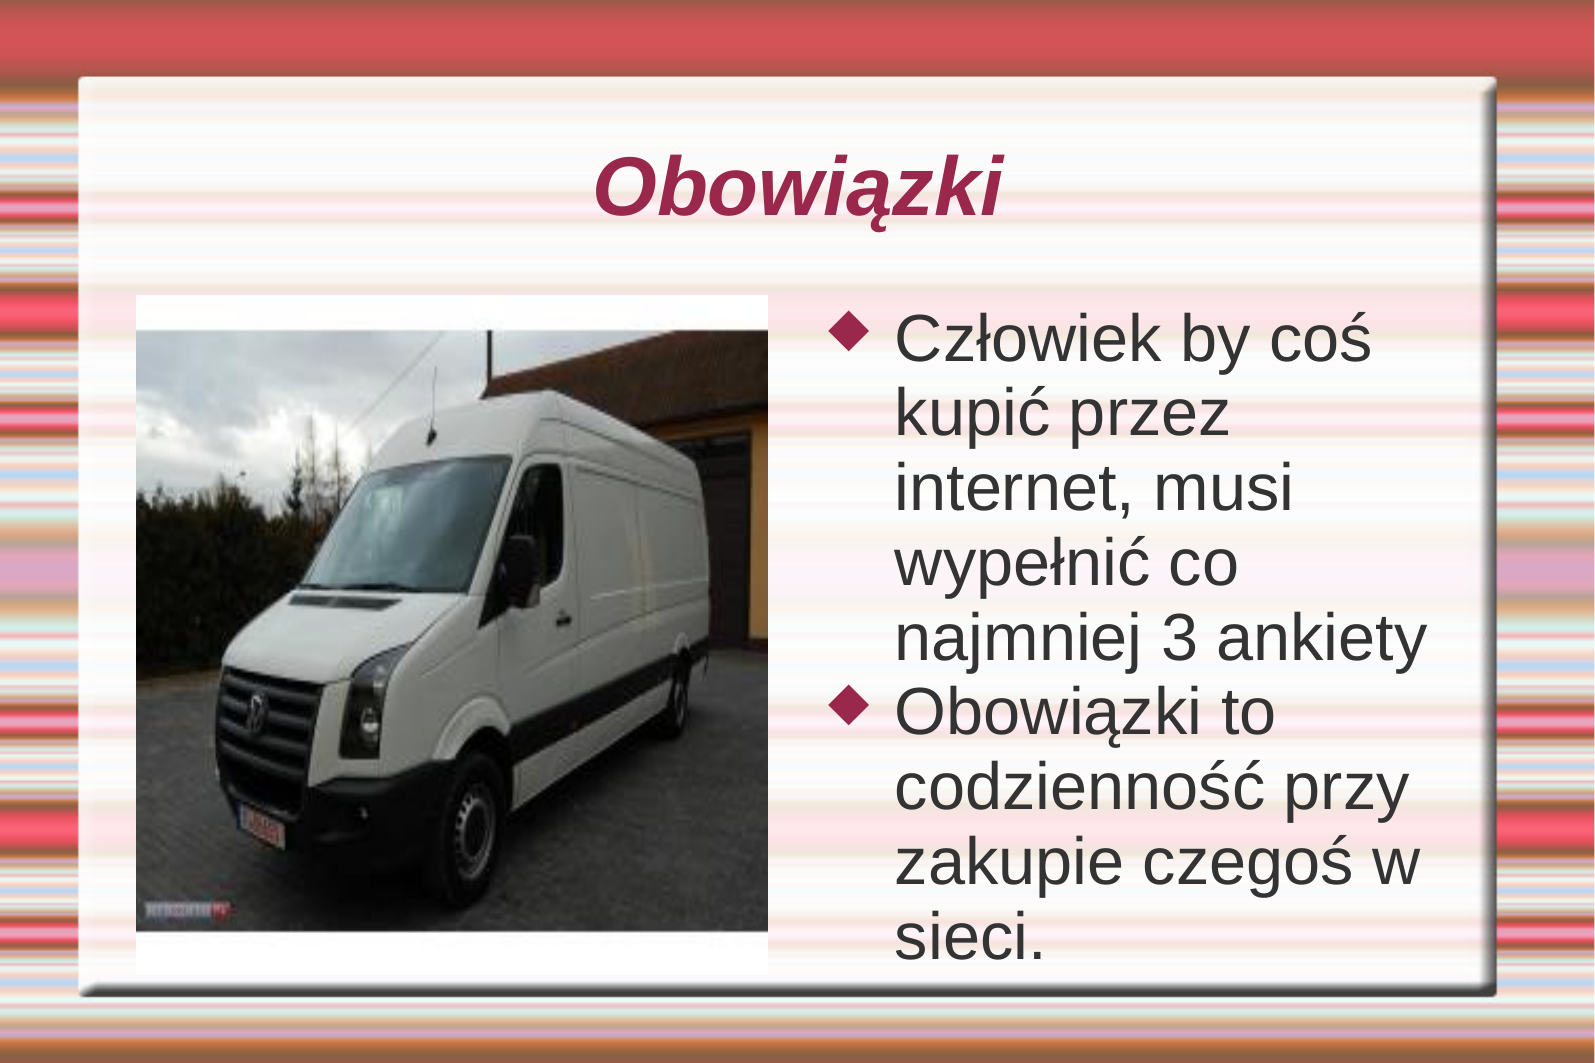

# Obowiązki
Człowiek by coś kupić przez internet, musi wypełnić co najmniej 3 ankiety
Obowiązki to codzienność przy zakupie czegoś w sieci.